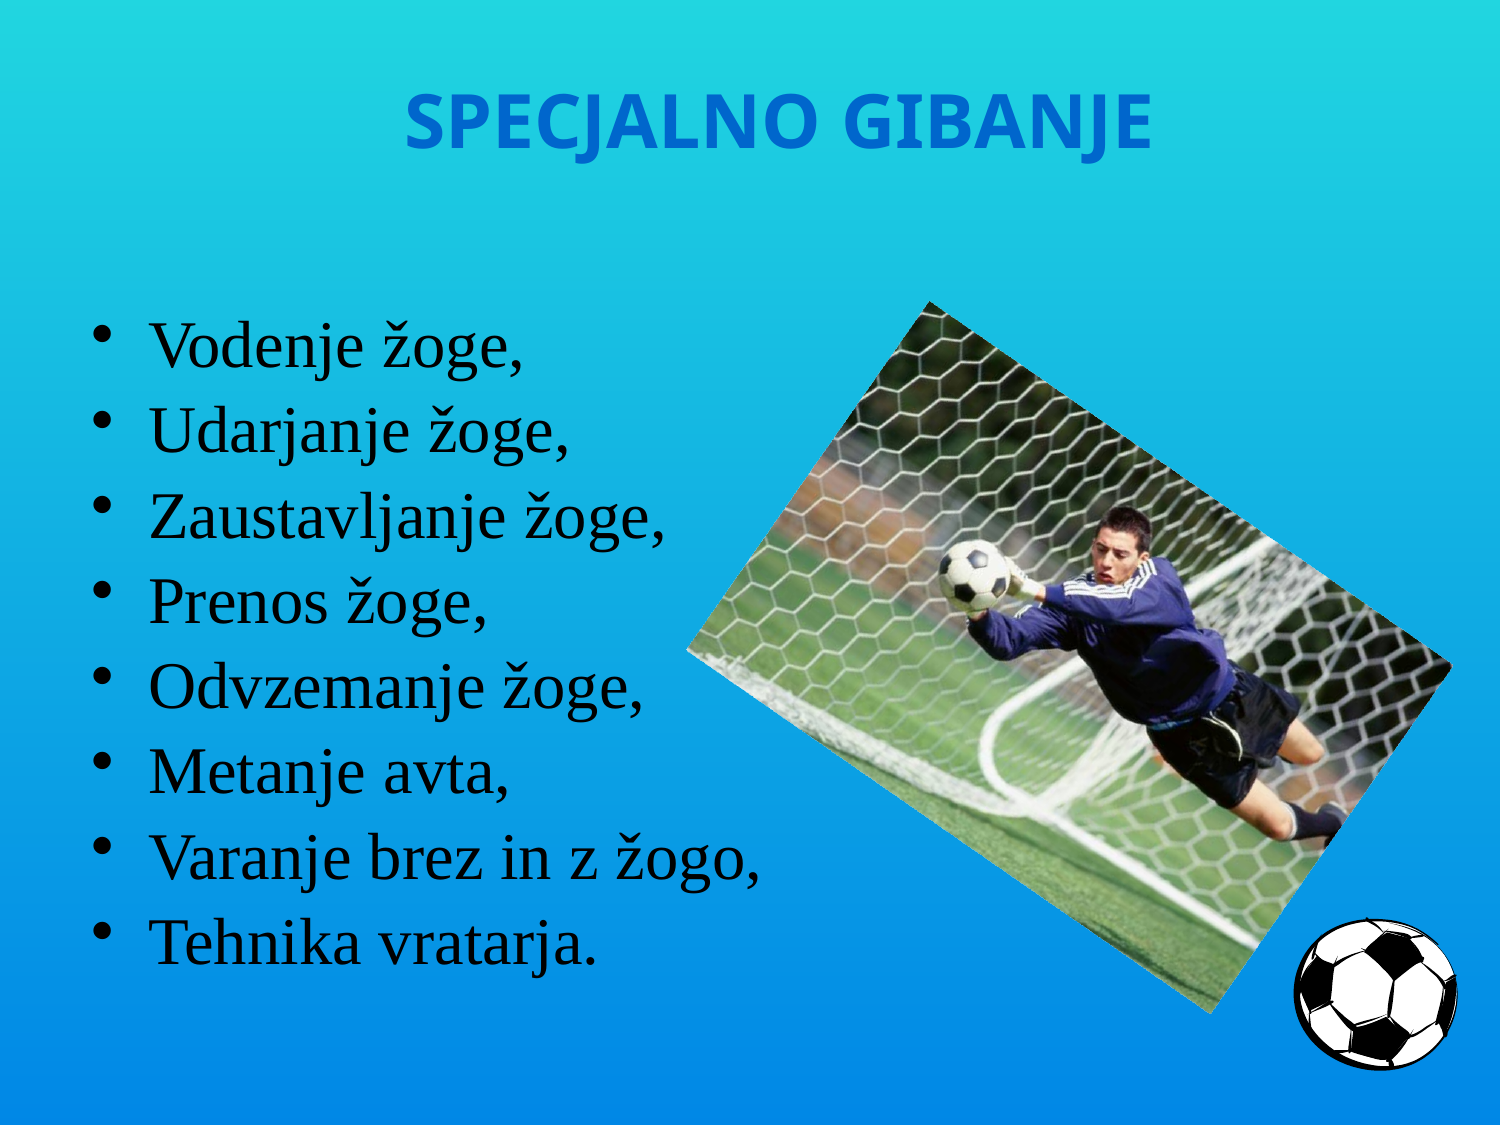

SPECJALNO GIBANJE
# Vodenje žoge,
Udarjanje žoge,
Zaustavljanje žoge,
Prenos žoge,
Odvzemanje žoge,
Metanje avta,
Varanje brez in z žogo,
Tehnika vratarja.